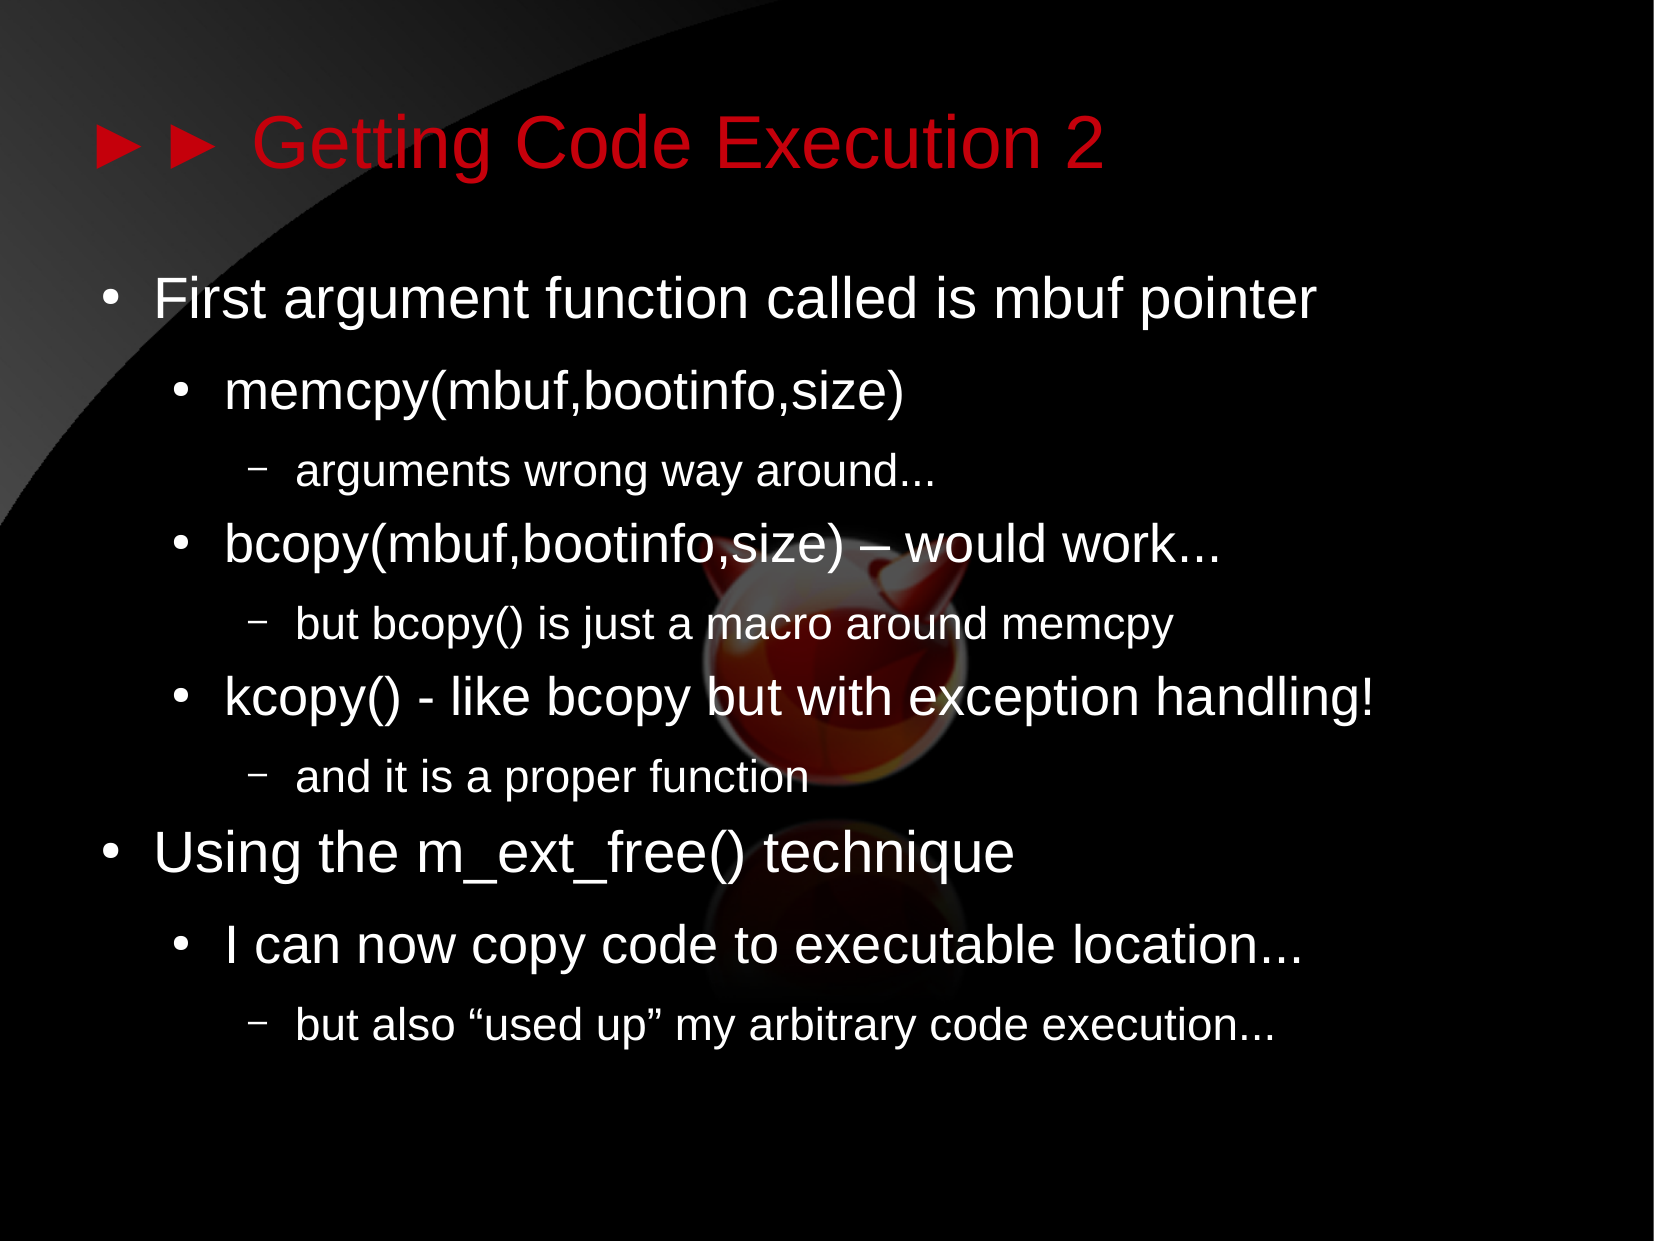

# ►► Getting Code Execution 2
First argument function called is mbuf pointer
memcpy(mbuf,bootinfo,size)
arguments wrong way around...
bcopy(mbuf,bootinfo,size) – would work...
but bcopy() is just a macro around memcpy
kcopy() - like bcopy but with exception handling!
and it is a proper function
Using the m_ext_free() technique
I can now copy code to executable location...
but also “used up” my arbitrary code execution...